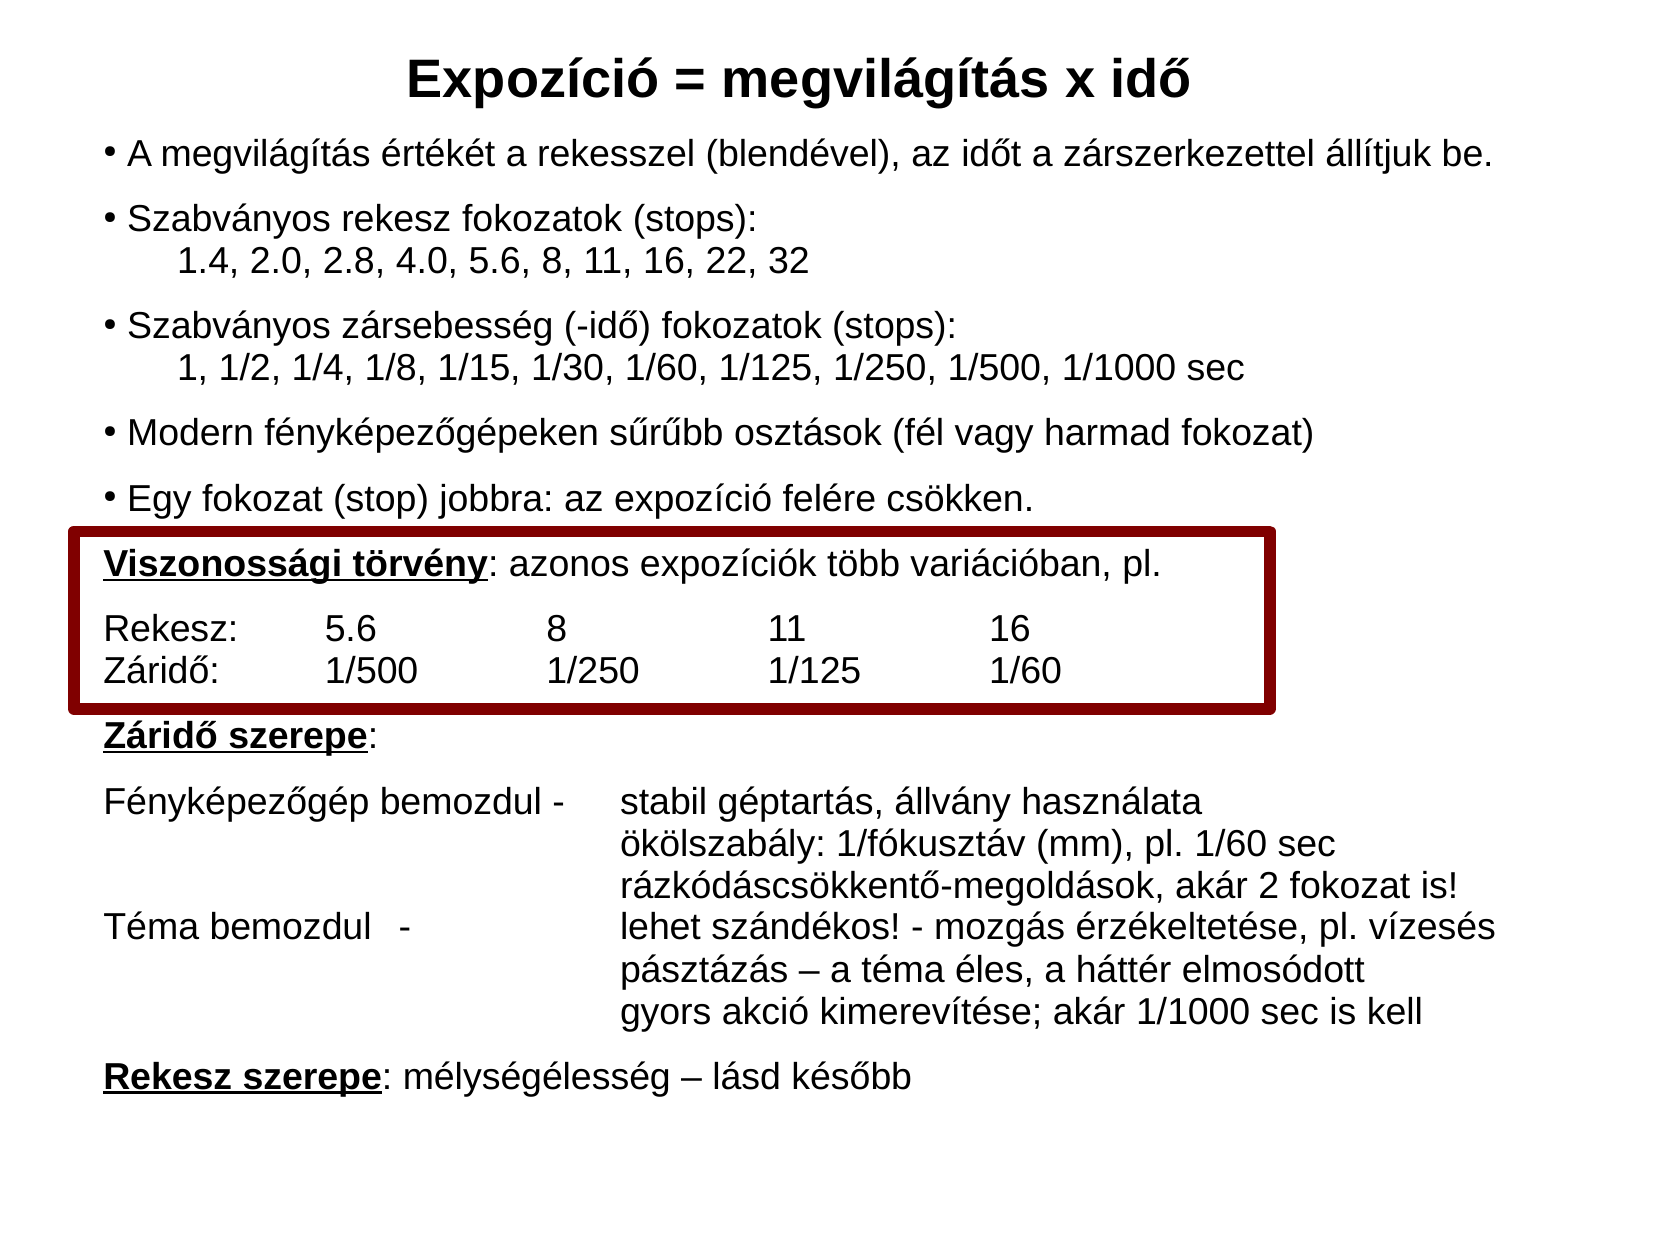

Expozíció = megvilágítás x idő
 A megvilágítás értékét a rekesszel (blendével), az időt a zárszerkezettel állítjuk be.
 Szabványos rekesz fokozatok (stops):
	1.4, 2.0, 2.8, 4.0, 5.6, 8, 11, 16, 22, 32
 Szabványos zársebesség (-idő) fokozatok (stops):
	1, 1/2, 1/4, 1/8, 1/15, 1/30, 1/60, 1/125, 1/250, 1/500, 1/1000 sec
 Modern fényképezőgépeken sűrűbb osztások (fél vagy harmad fokozat)
 Egy fokozat (stop) jobbra: az expozíció felére csökken.
Viszonossági törvény: azonos expozíciók több variációban, pl.
Rekesz:		5.6			8			11			16
Záridő:		1/500		1/250		1/125		1/60
Záridő szerepe:
Fényképezőgép bemozdul -	stabil géptartás, állvány használata
							ökölszabály: 1/fókusztáv (mm), pl. 1/60 sec
							rázkódáscsökkentő-megoldások, akár 2 fokozat is!
Téma bemozdul 	-			lehet szándékos! - mozgás érzékeltetése, pl. vízesés
							pásztázás – a téma éles, a háttér elmosódott
							gyors akció kimerevítése; akár 1/1000 sec is kell
Rekesz szerepe: mélységélesség – lásd később